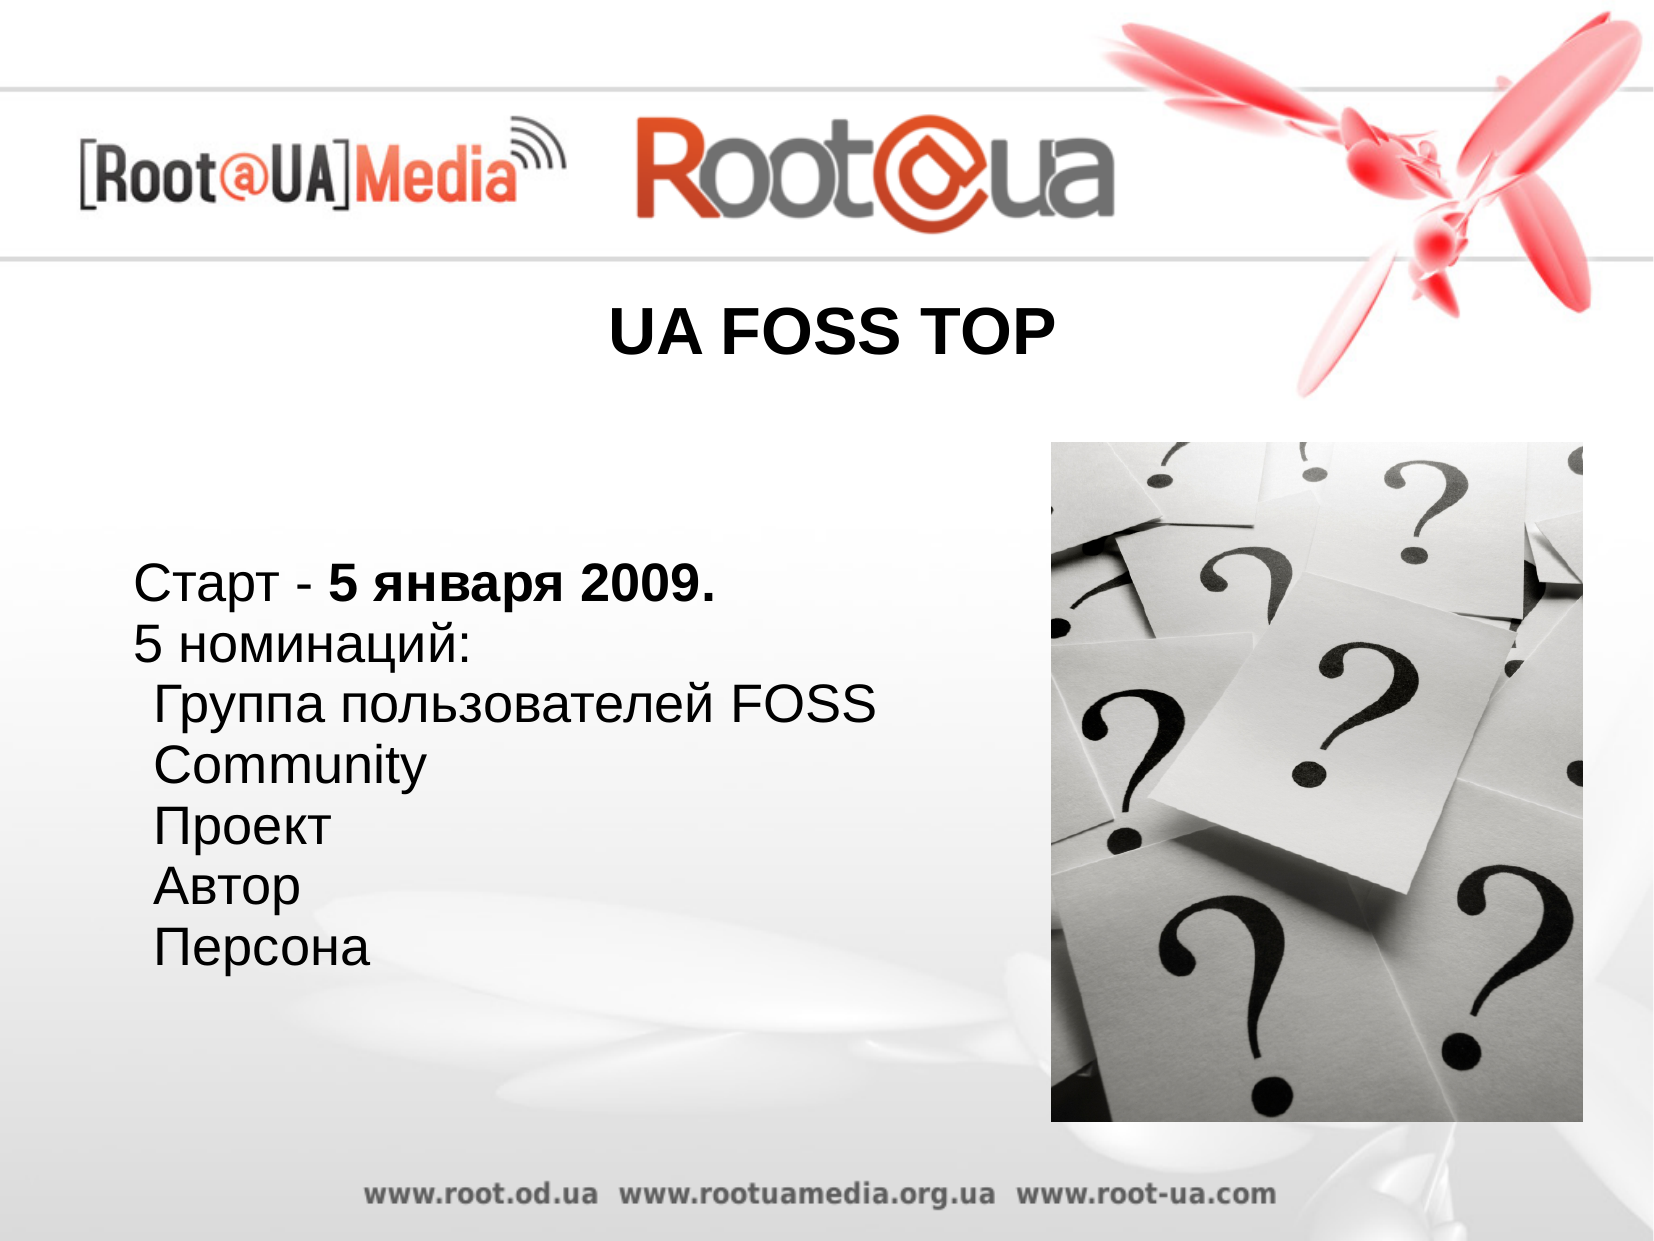

# UA FOSS TOP
 Старт - 5 января 2009.
 5 номинаций:
Группа пользователей FOSS
Community
Проект
Автор
Персона